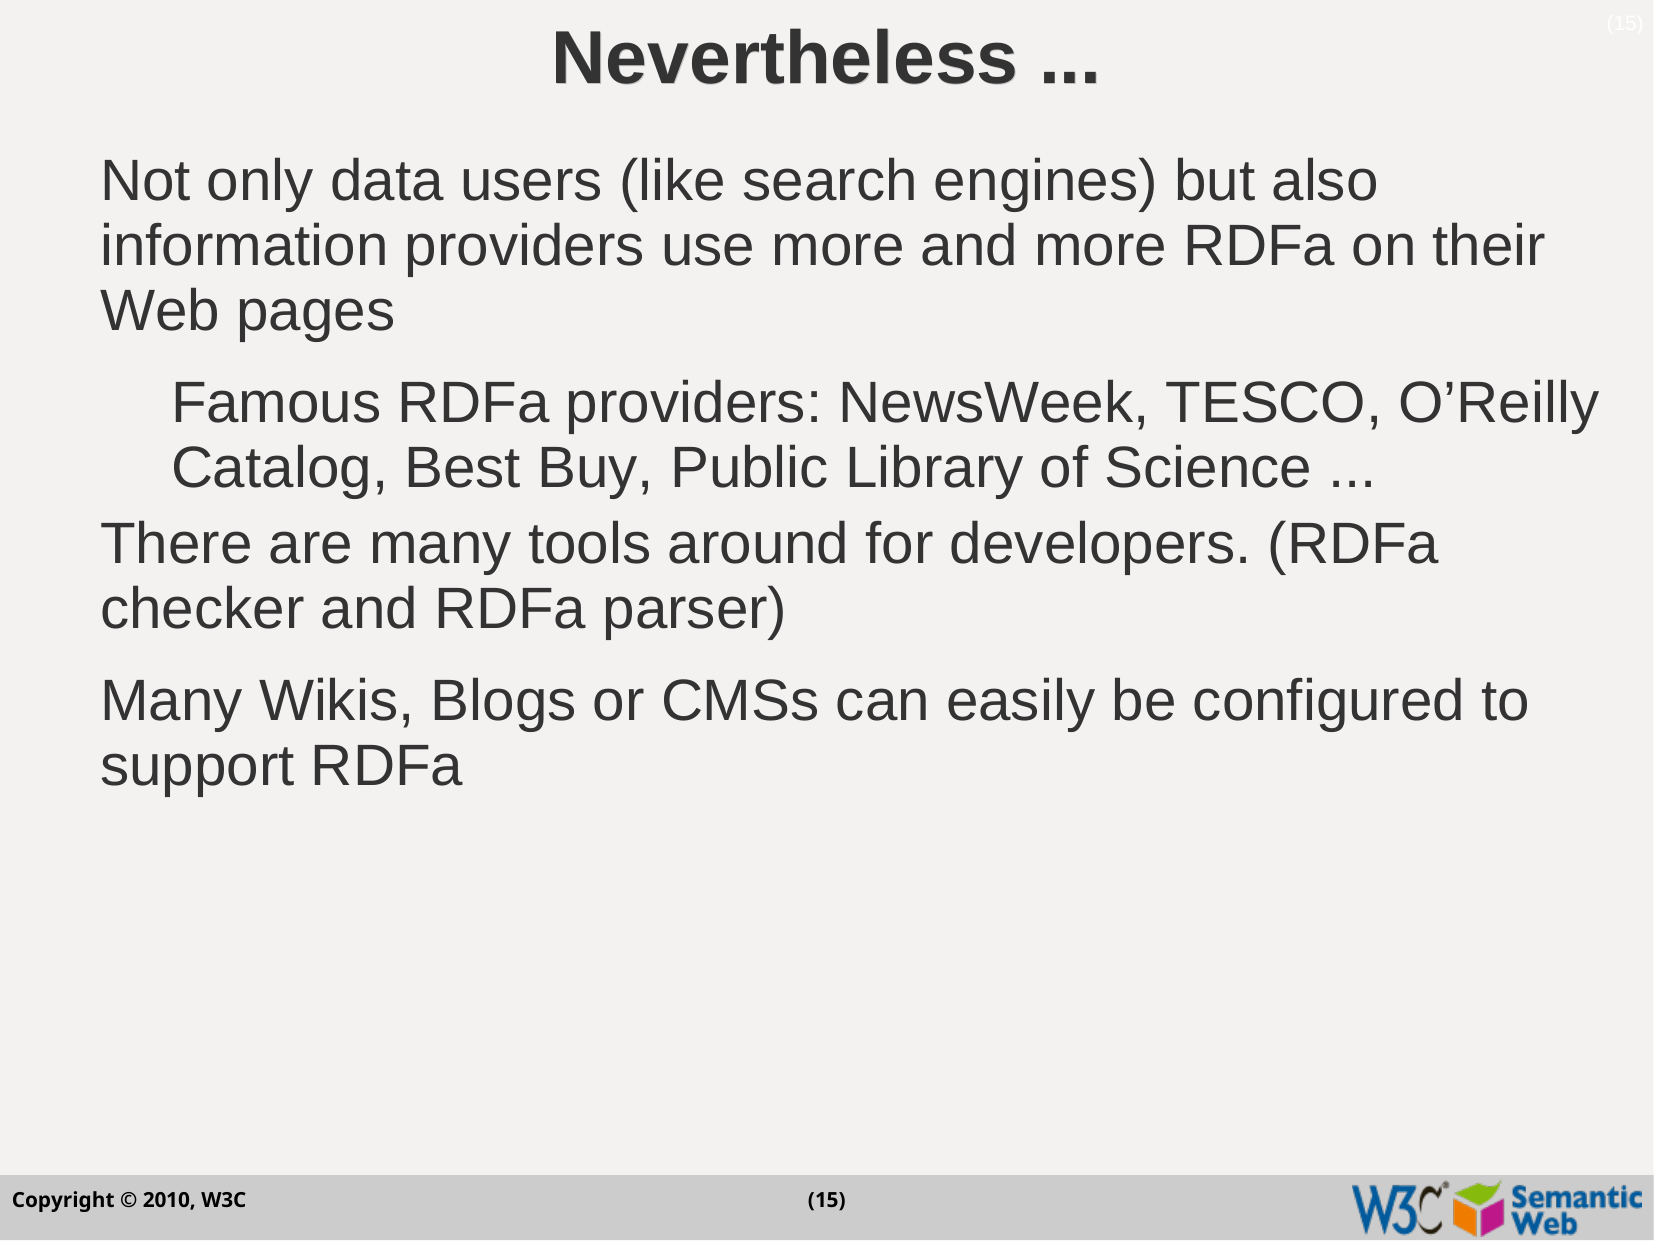

# Nevertheless ...
Not only data users (like search engines) but also information providers use more and more RDFa on their Web pages
Famous RDFa providers: NewsWeek, TESCO, O’Reilly Catalog, Best Buy, Public Library of Science ...
There are many tools around for developers. (RDFa checker and RDFa parser)
Many Wikis, Blogs or CMSs can easily be configured to support RDFa